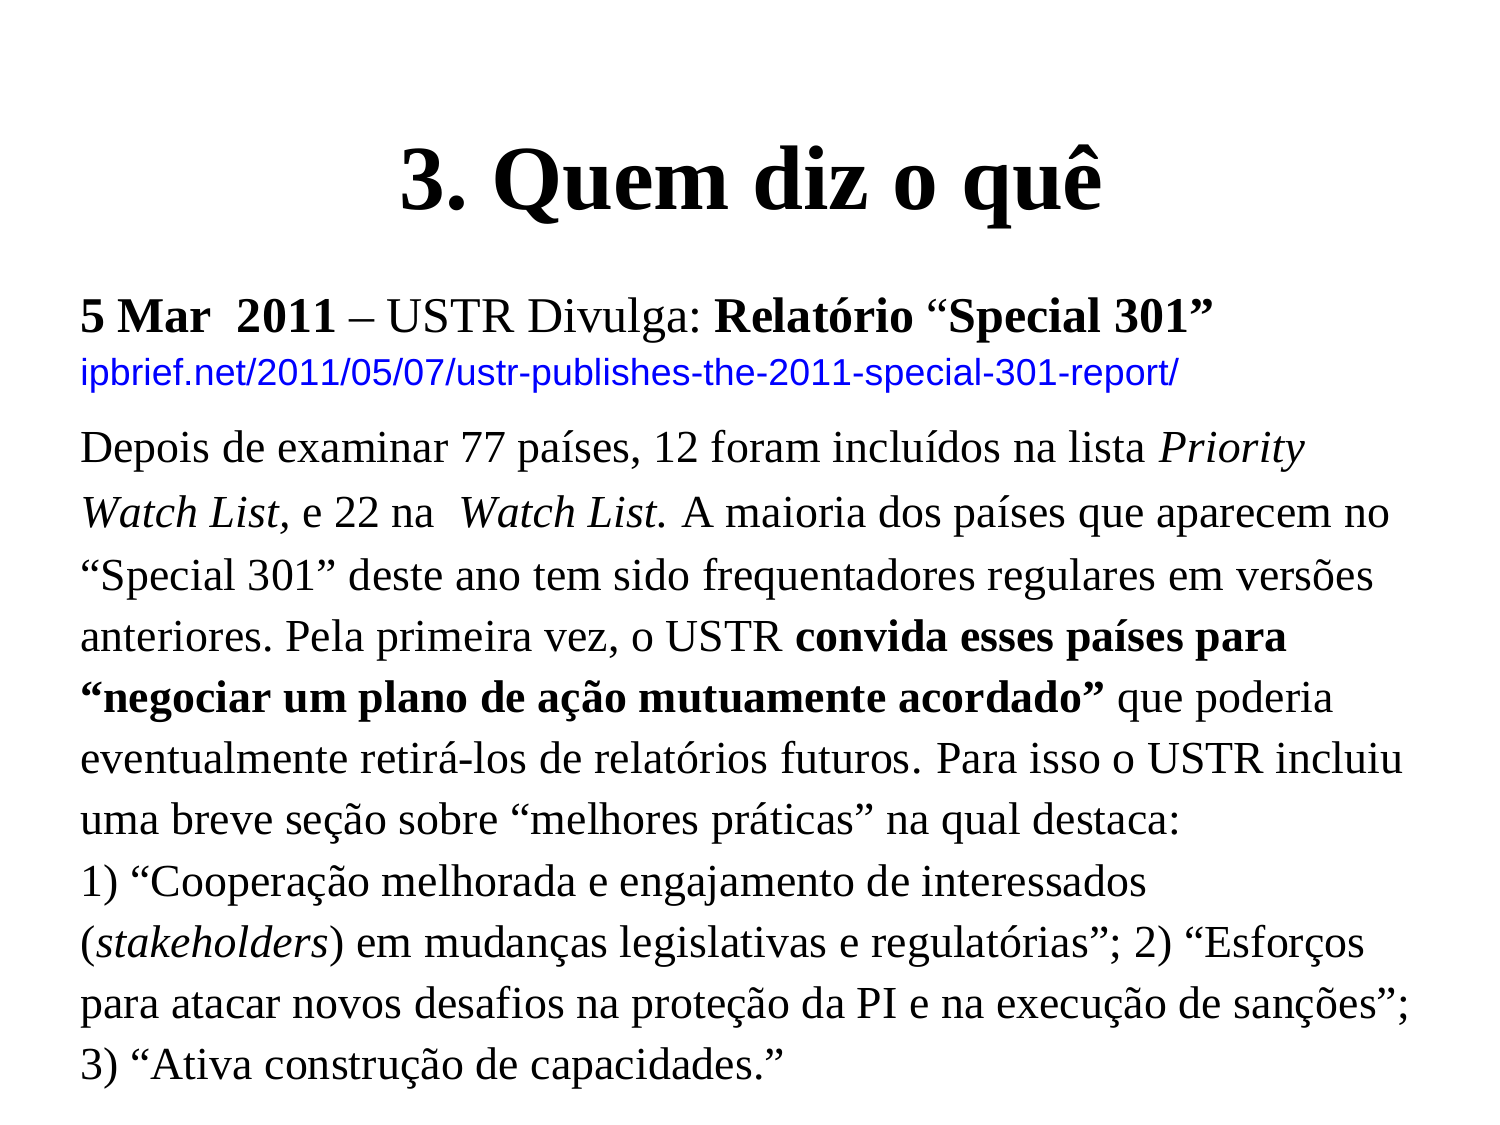

# 3. Quem diz o quê
5 Mar 2011 – USTR Divulga: Relatório “Special 301”
ipbrief.net/2011/05/07/ustr-publishes-the-2011-special-301-report/
Depois de examinar 77 países, 12 foram incluídos na lista Priority Watch List, e 22 na Watch List. A maioria dos países que aparecem no “Special 301” deste ano tem sido frequentadores regulares em versões anteriores. Pela primeira vez, o USTR convida esses países para “negociar um plano de ação mutuamente acordado” que poderia eventualmente retirá-los de relatórios futuros. Para isso o USTR incluiu uma breve seção sobre “melhores práticas” na qual destaca:
1) “Cooperação melhorada e engajamento de interessados (stakeholders) em mudanças legislativas e regulatórias”; 2) “Esforços para atacar novos desafios na proteção da PI e na execução de sanções”; 3) “Ativa construção de capacidades.”